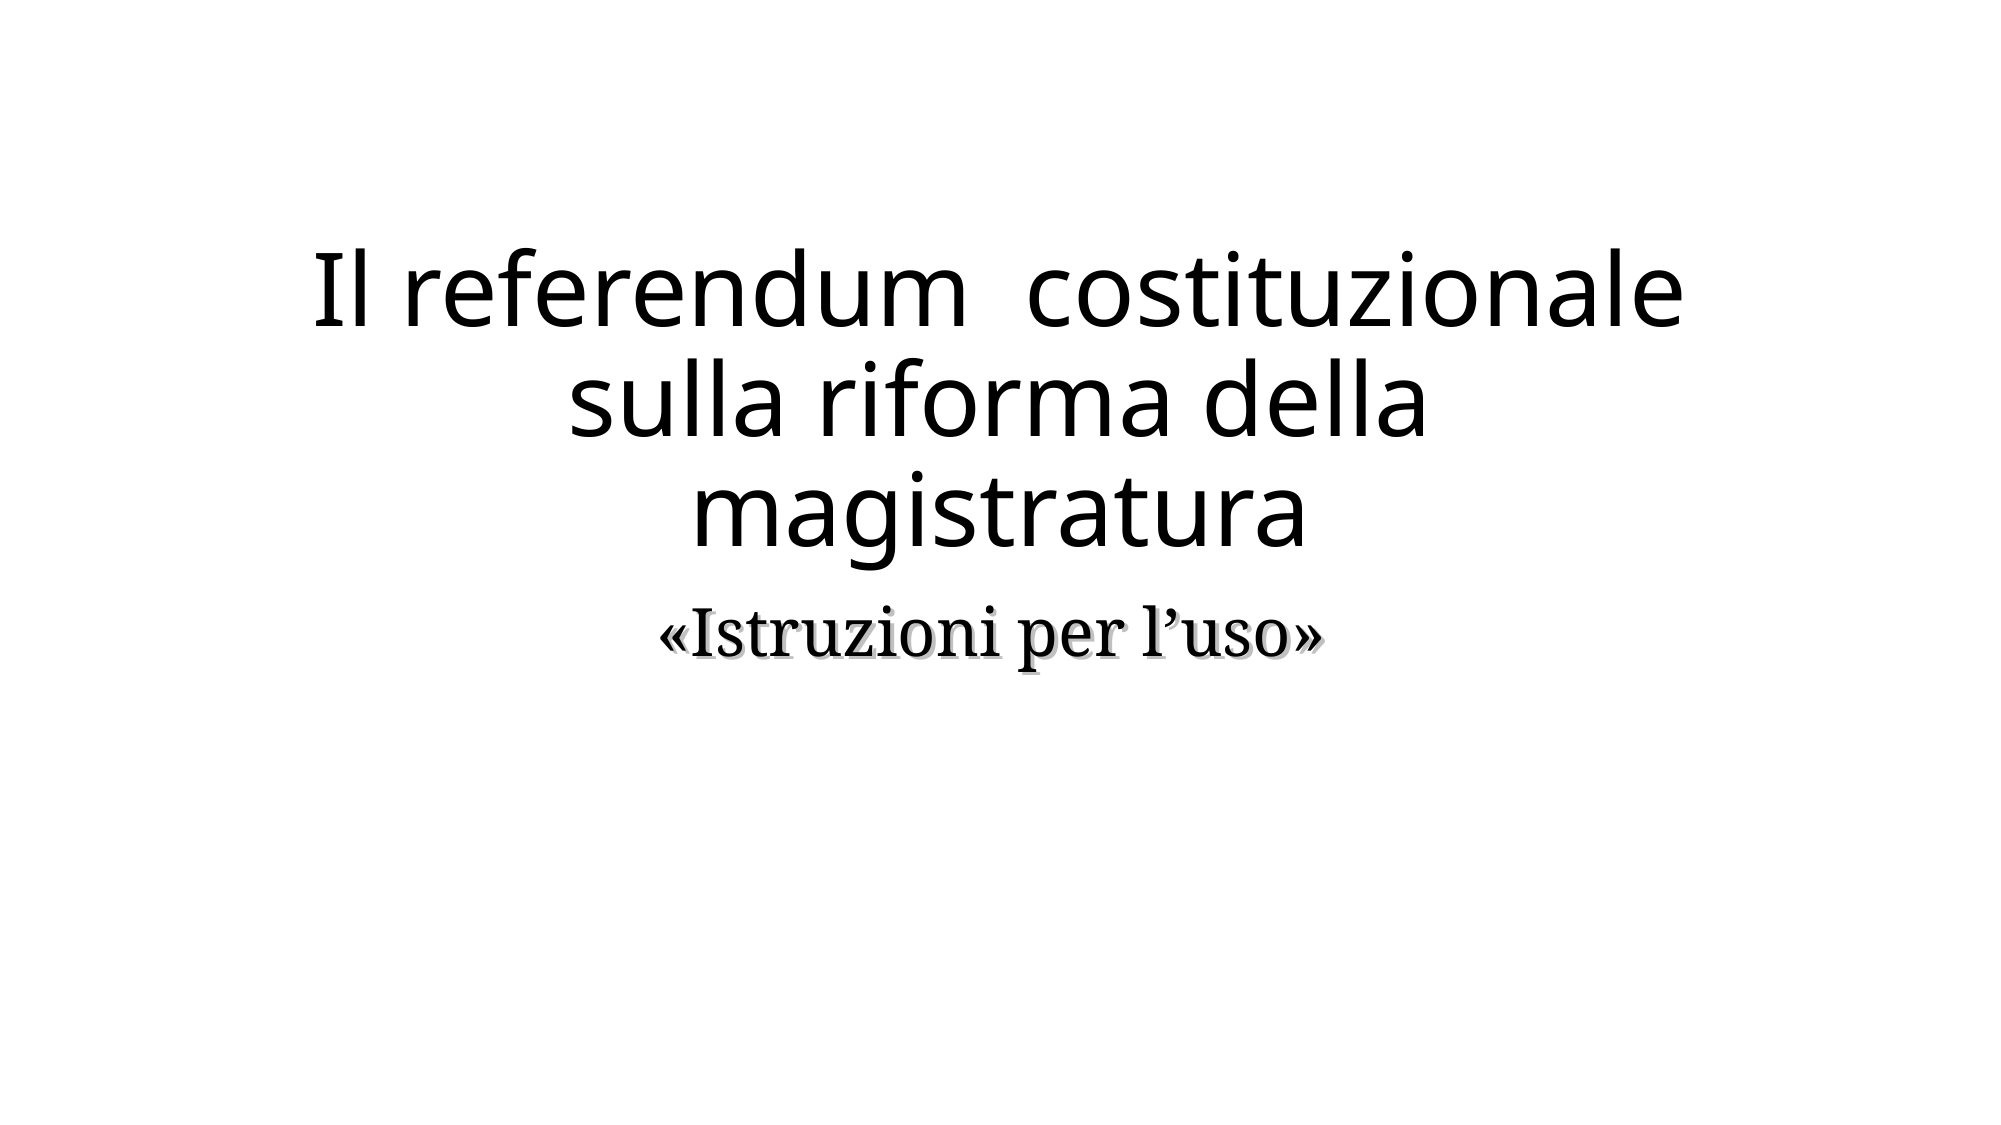

# Il referendum costituzionale sulla riforma della magistratura
«Istruzioni per l’uso»